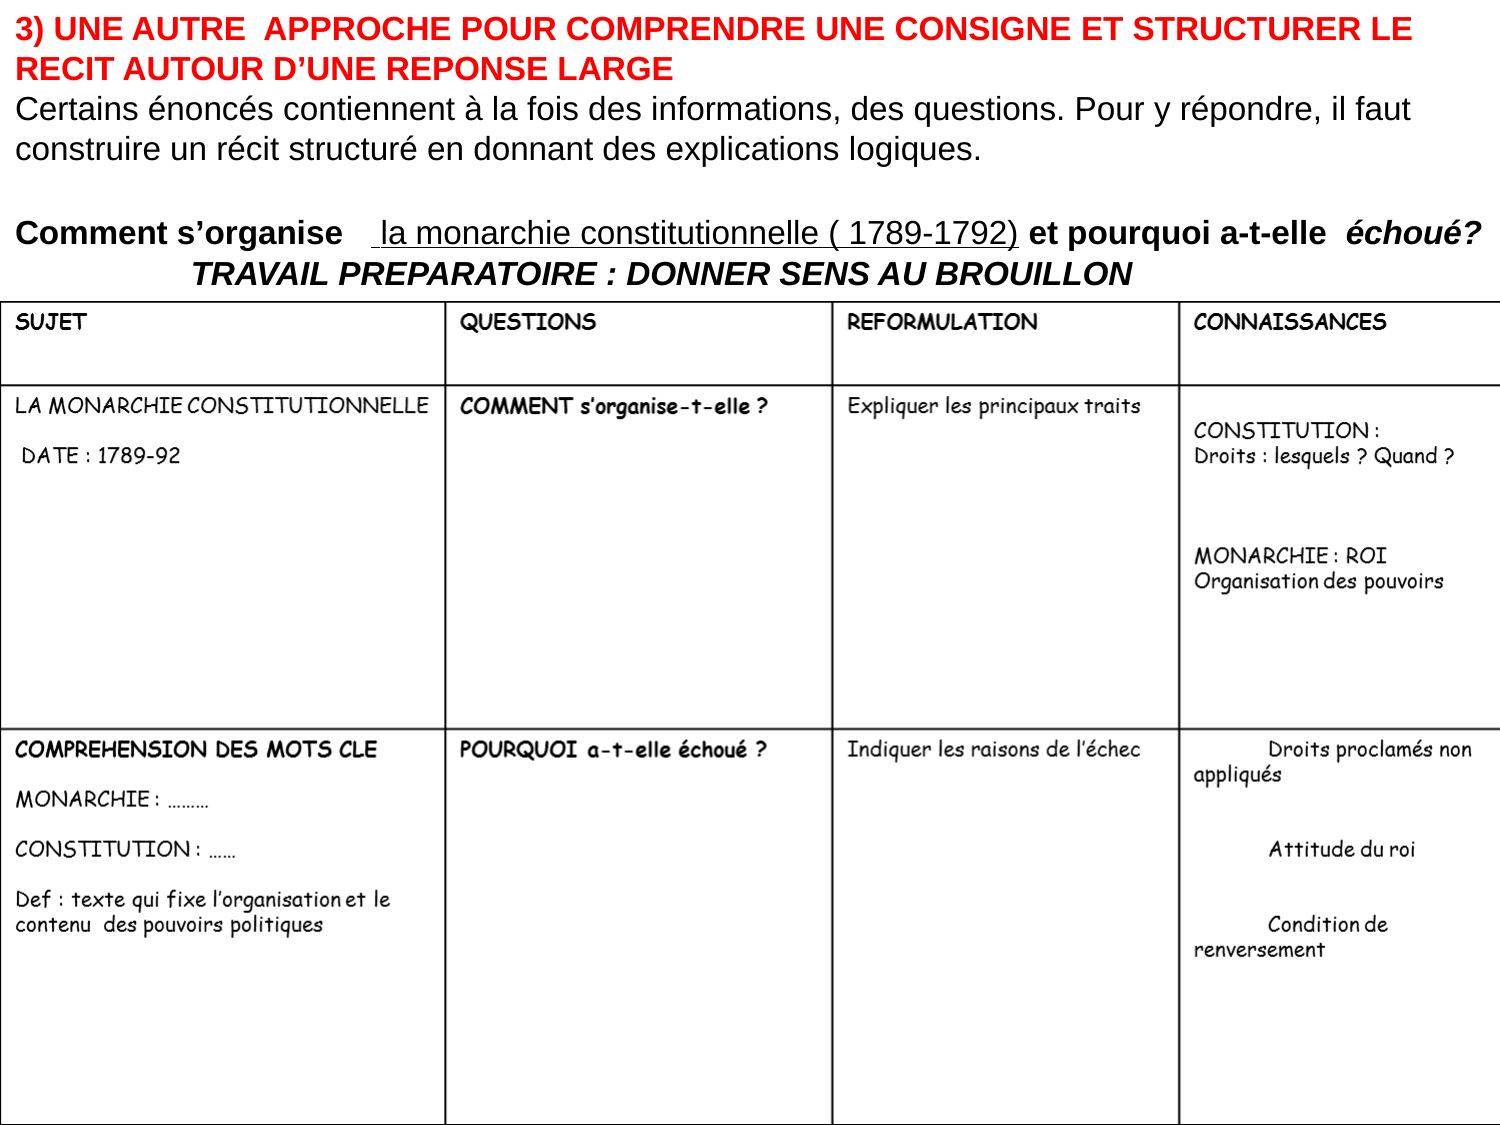

3) UNE AUTRE APPROCHE POUR COMPRENDRE UNE CONSIGNE ET STRUCTURER LE RECIT AUTOUR D’UNE REPONSE LARGE
Certains énoncés contiennent à la fois des informations, des questions. Pour y répondre, il faut construire un récit structuré en donnant des explications logiques.
Comment s’organise la monarchie constitutionnelle ( 1789-1792) et pourquoi a-t-elle échoué?
 TRAVAIL PREPARATOIRE : DONNER SENS AU BROUILLON